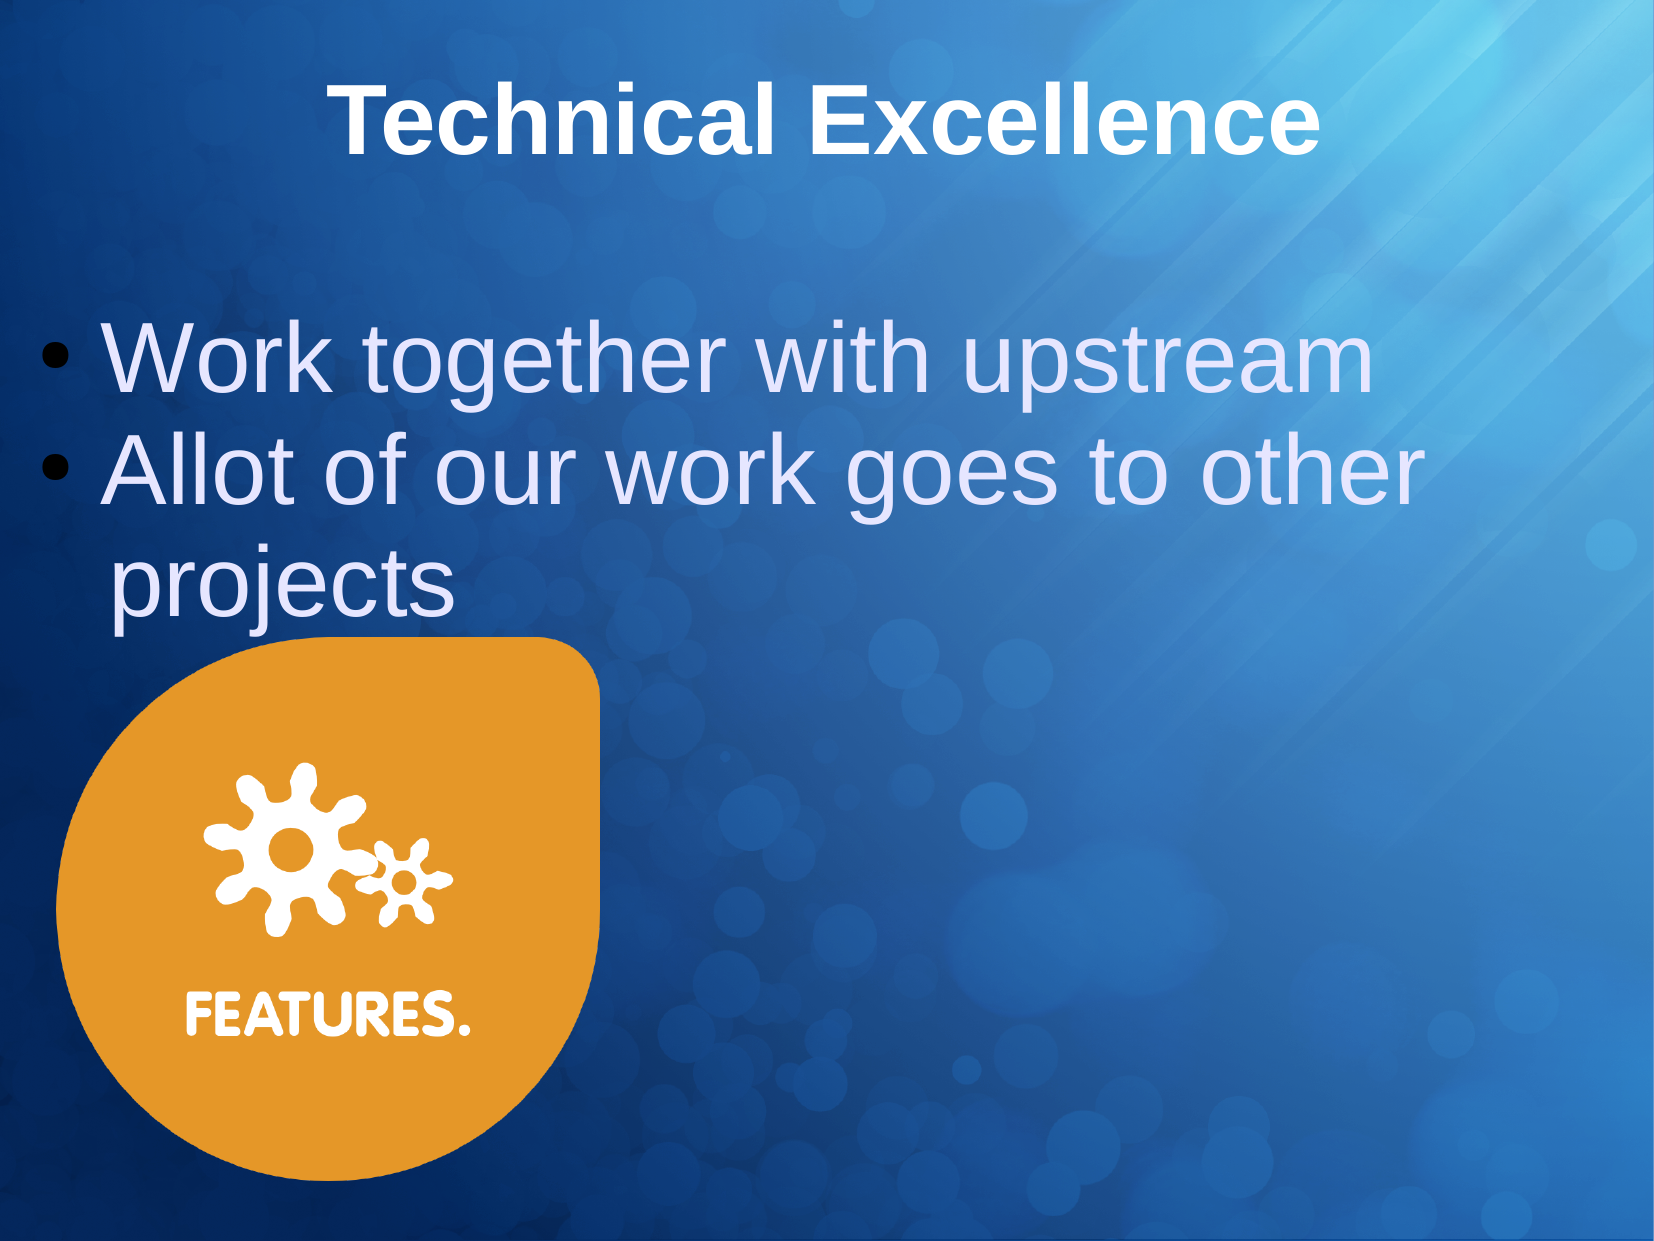

Technical Excellence
 Work together with upstream
 Allot of our work goes to other projects